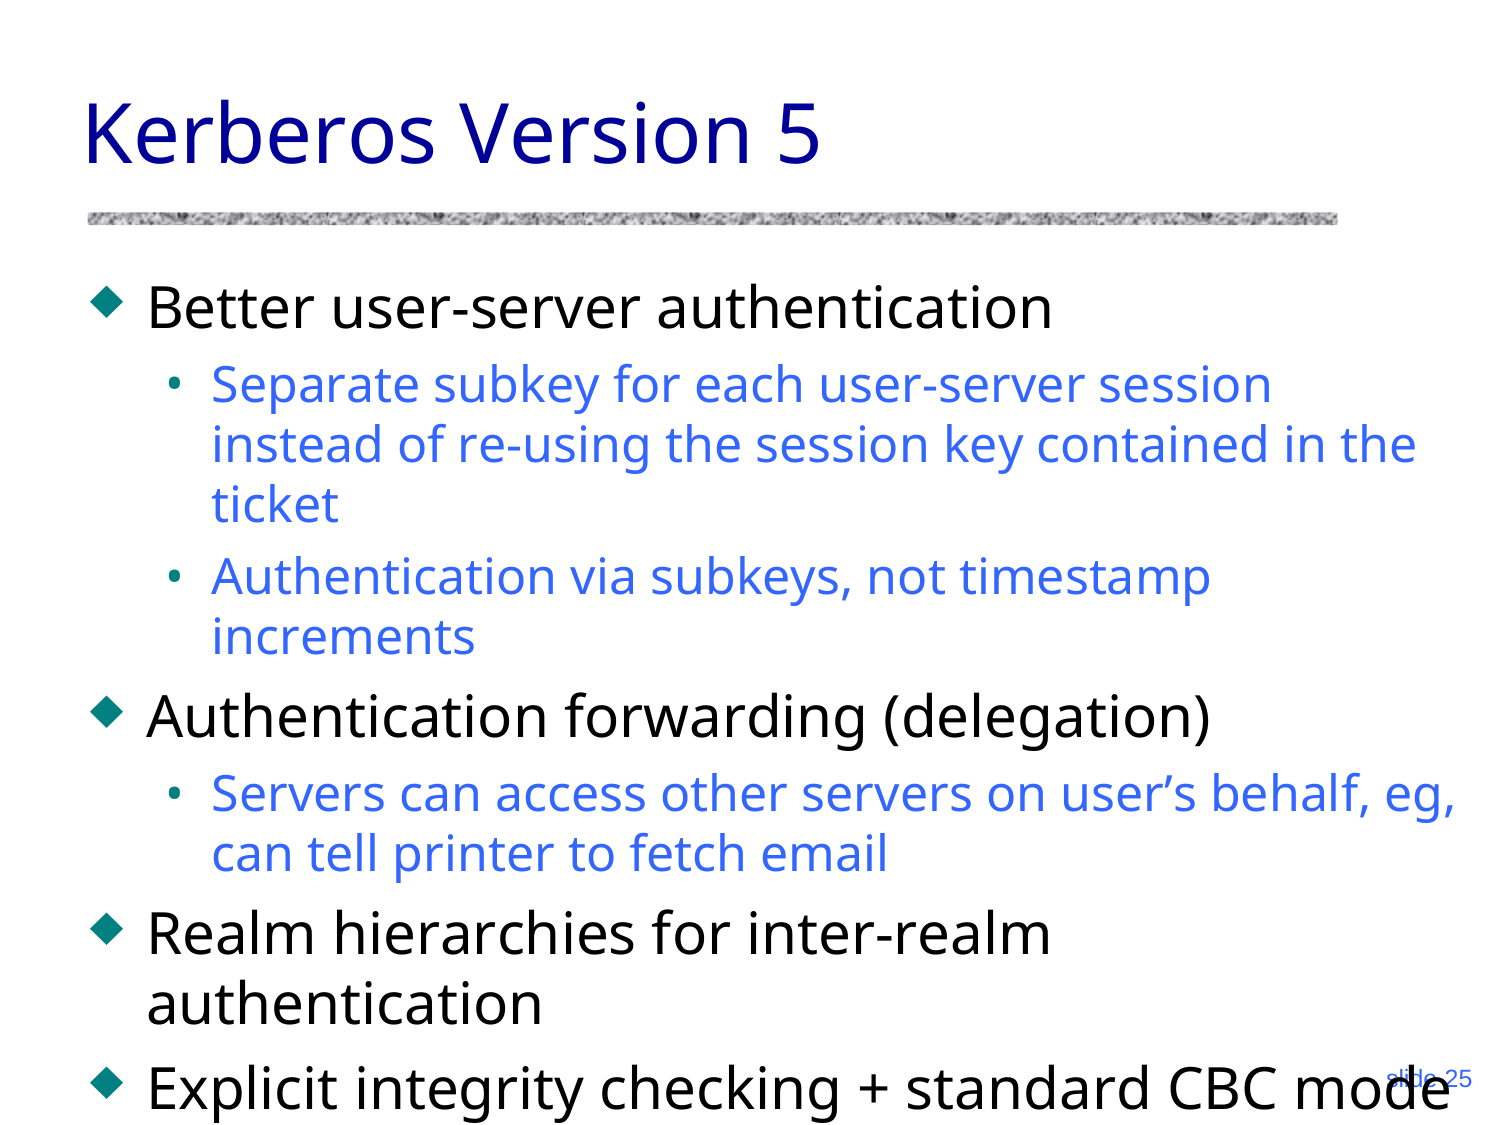

Kerberos Version 5
Better user-server authentication
Separate subkey for each user-server session instead of re-using the session key contained in the ticket
Authentication via subkeys, not timestamp increments
Authentication forwarding (delegation)
Servers can access other servers on user’s behalf, eg, can tell printer to fetch email
Realm hierarchies for inter-realm authentication
Explicit integrity checking + standard CBC mode
Multiple encryption schemes, not just DES
slide